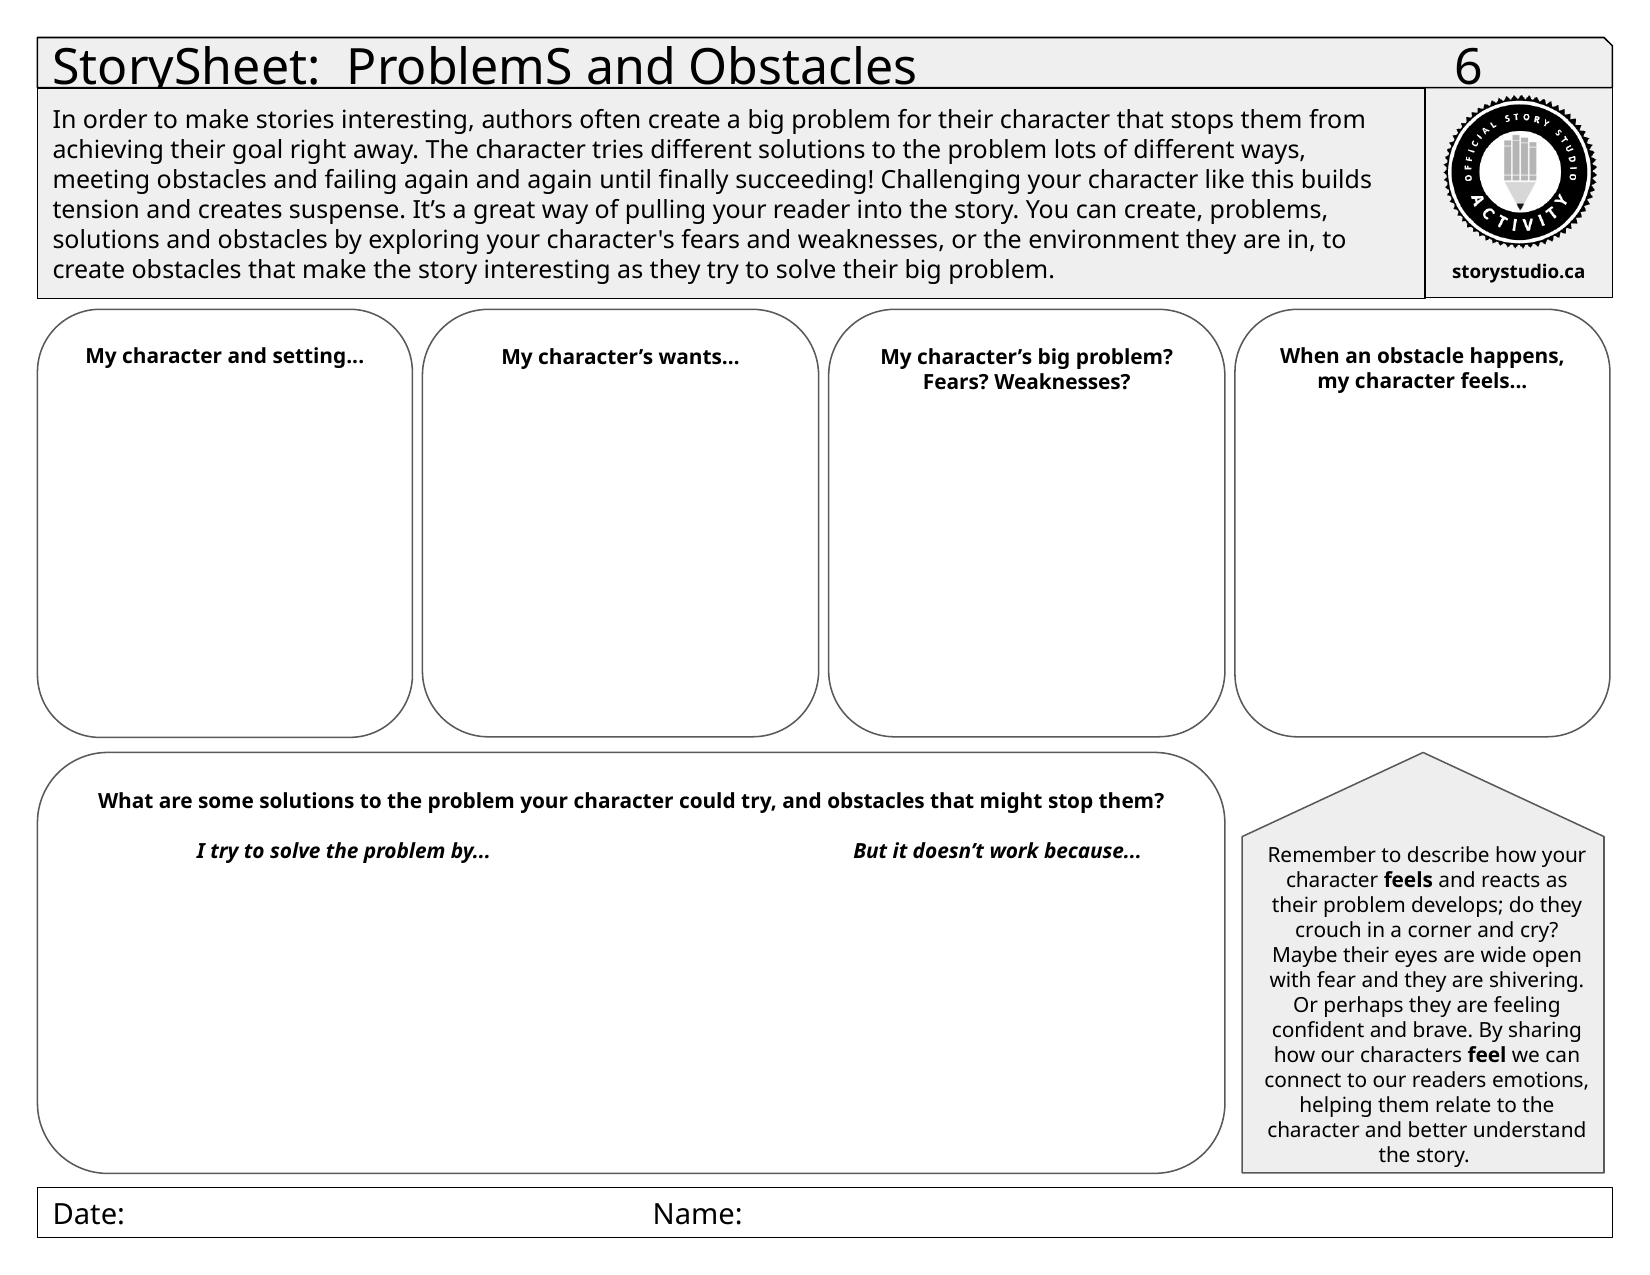

StorySheet: ProblemS and Obstacles							 6
storystudio.ca
In order to make stories interesting, authors often create a big problem for their character that stops them from achieving their goal right away. The character tries different solutions to the problem lots of different ways, meeting obstacles and failing again and again until finally succeeding! Challenging your character like this builds tension and creates suspense. It’s a great way of pulling your reader into the story. You can create, problems, solutions and obstacles by exploring your character's fears and weaknesses, or the environment they are in, to create obstacles that make the story interesting as they try to solve their big problem.
My character and setting...
My character’s wants…
My character’s big problem? Fears? Weaknesses?
When an obstacle happens, my character feels...
What are some solutions to the problem your character could try, and obstacles that might stop them?
 I try to solve the problem by...					But it doesn’t work because...
Remember to describe how your character feels and reacts as their problem develops; do they crouch in a corner and cry? Maybe their eyes are wide open with fear and they are shivering. Or perhaps they are feeling confident and brave. By sharing how our characters feel we can connect to our readers emotions, helping them relate to the character and better understand the story.
Date:								Name: